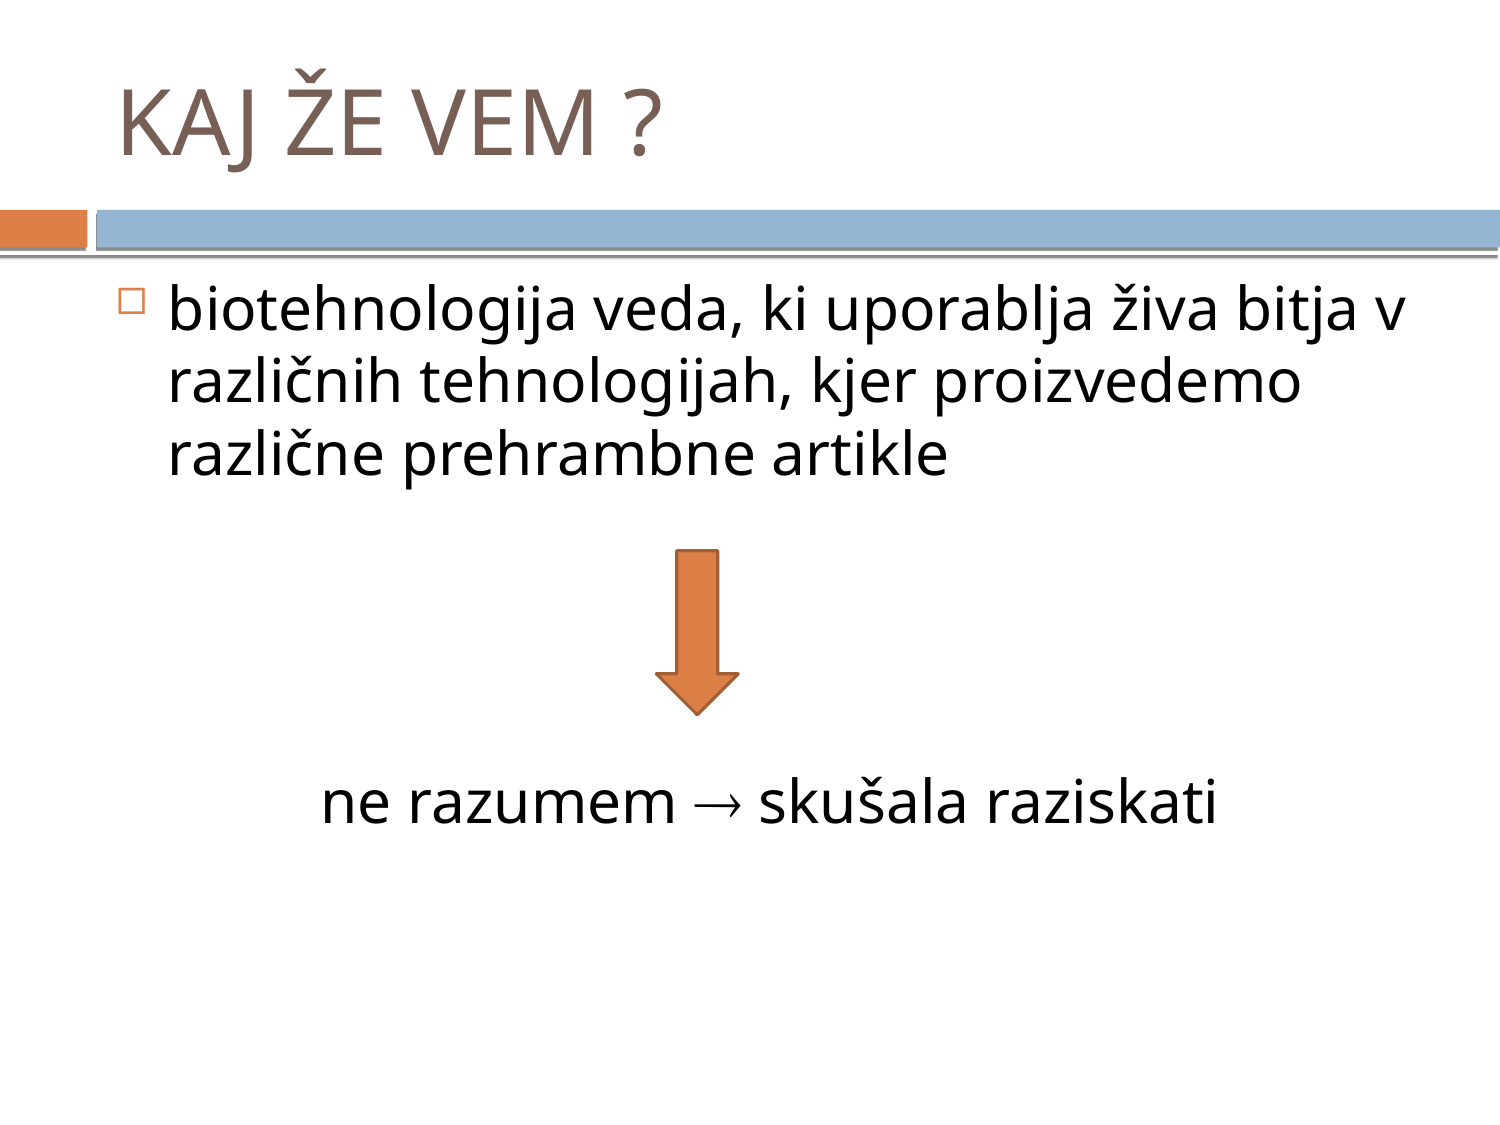

# KAJ ŽE VEM ?
biotehnologija veda, ki uporablja živa bitja v različnih tehnologijah, kjer proizvedemo različne prehrambne artikle
 ne razumem  skušala raziskati